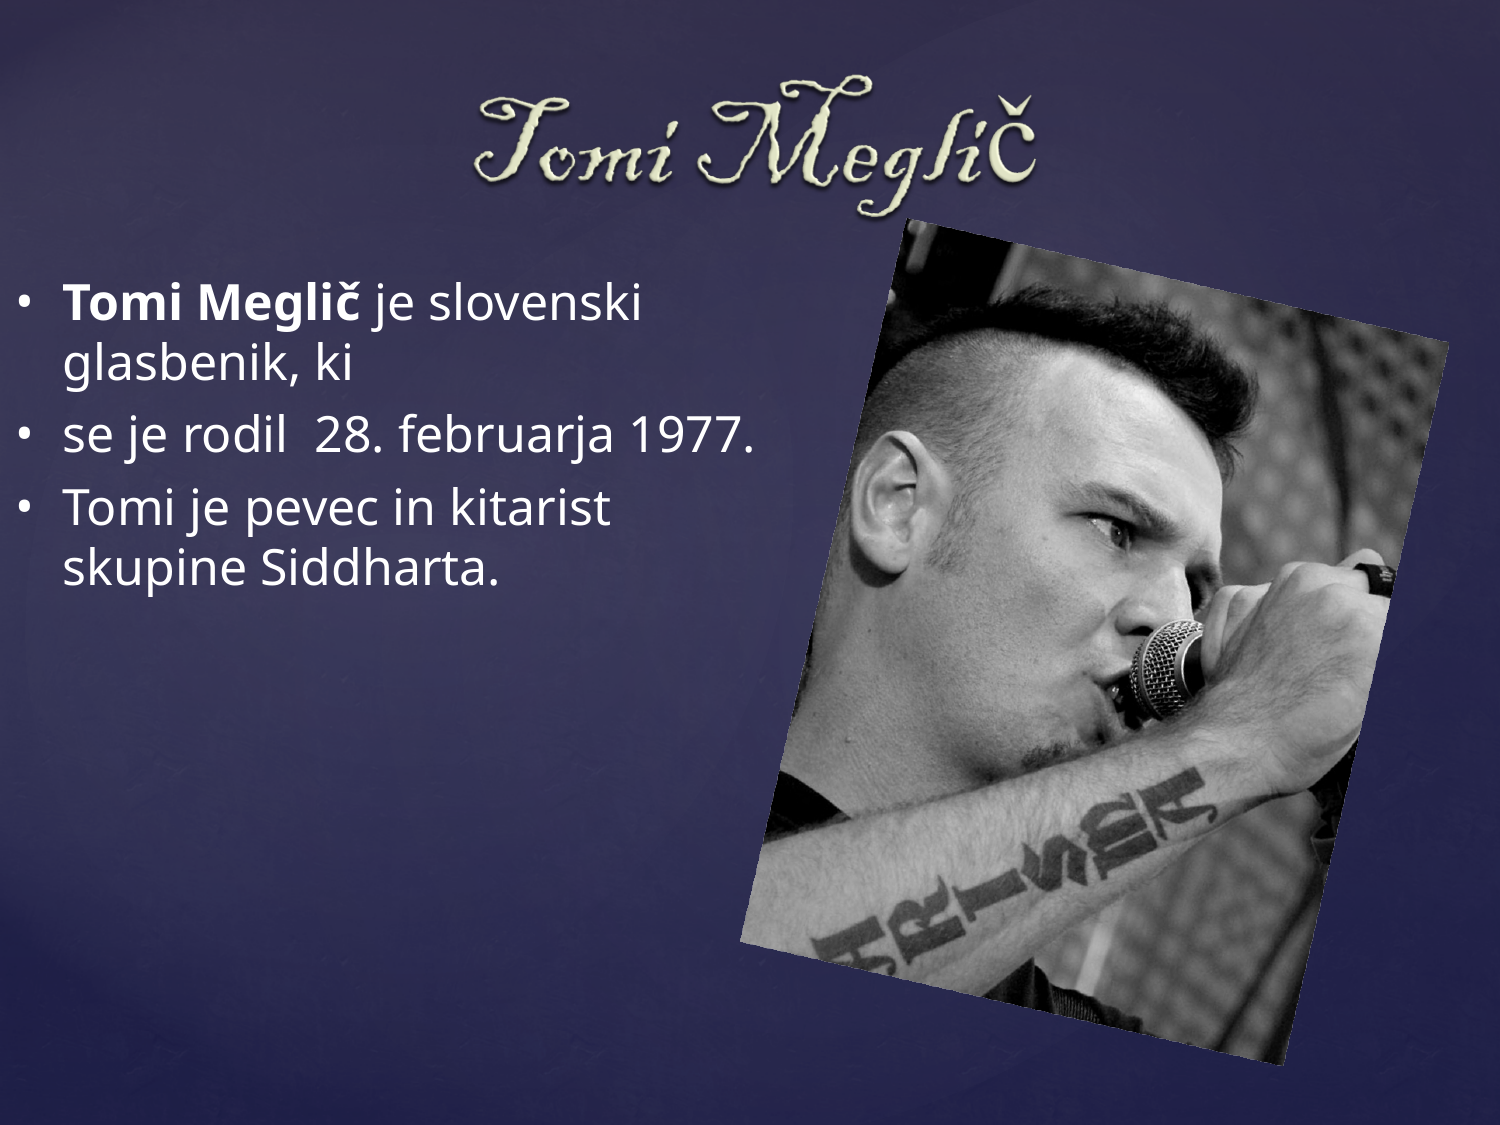

# Tomi Meglič je slovenski glasbenik, ki
se je rodil 28. februarja 1977.
Tomi je pevec in kitarist skupine Siddharta.